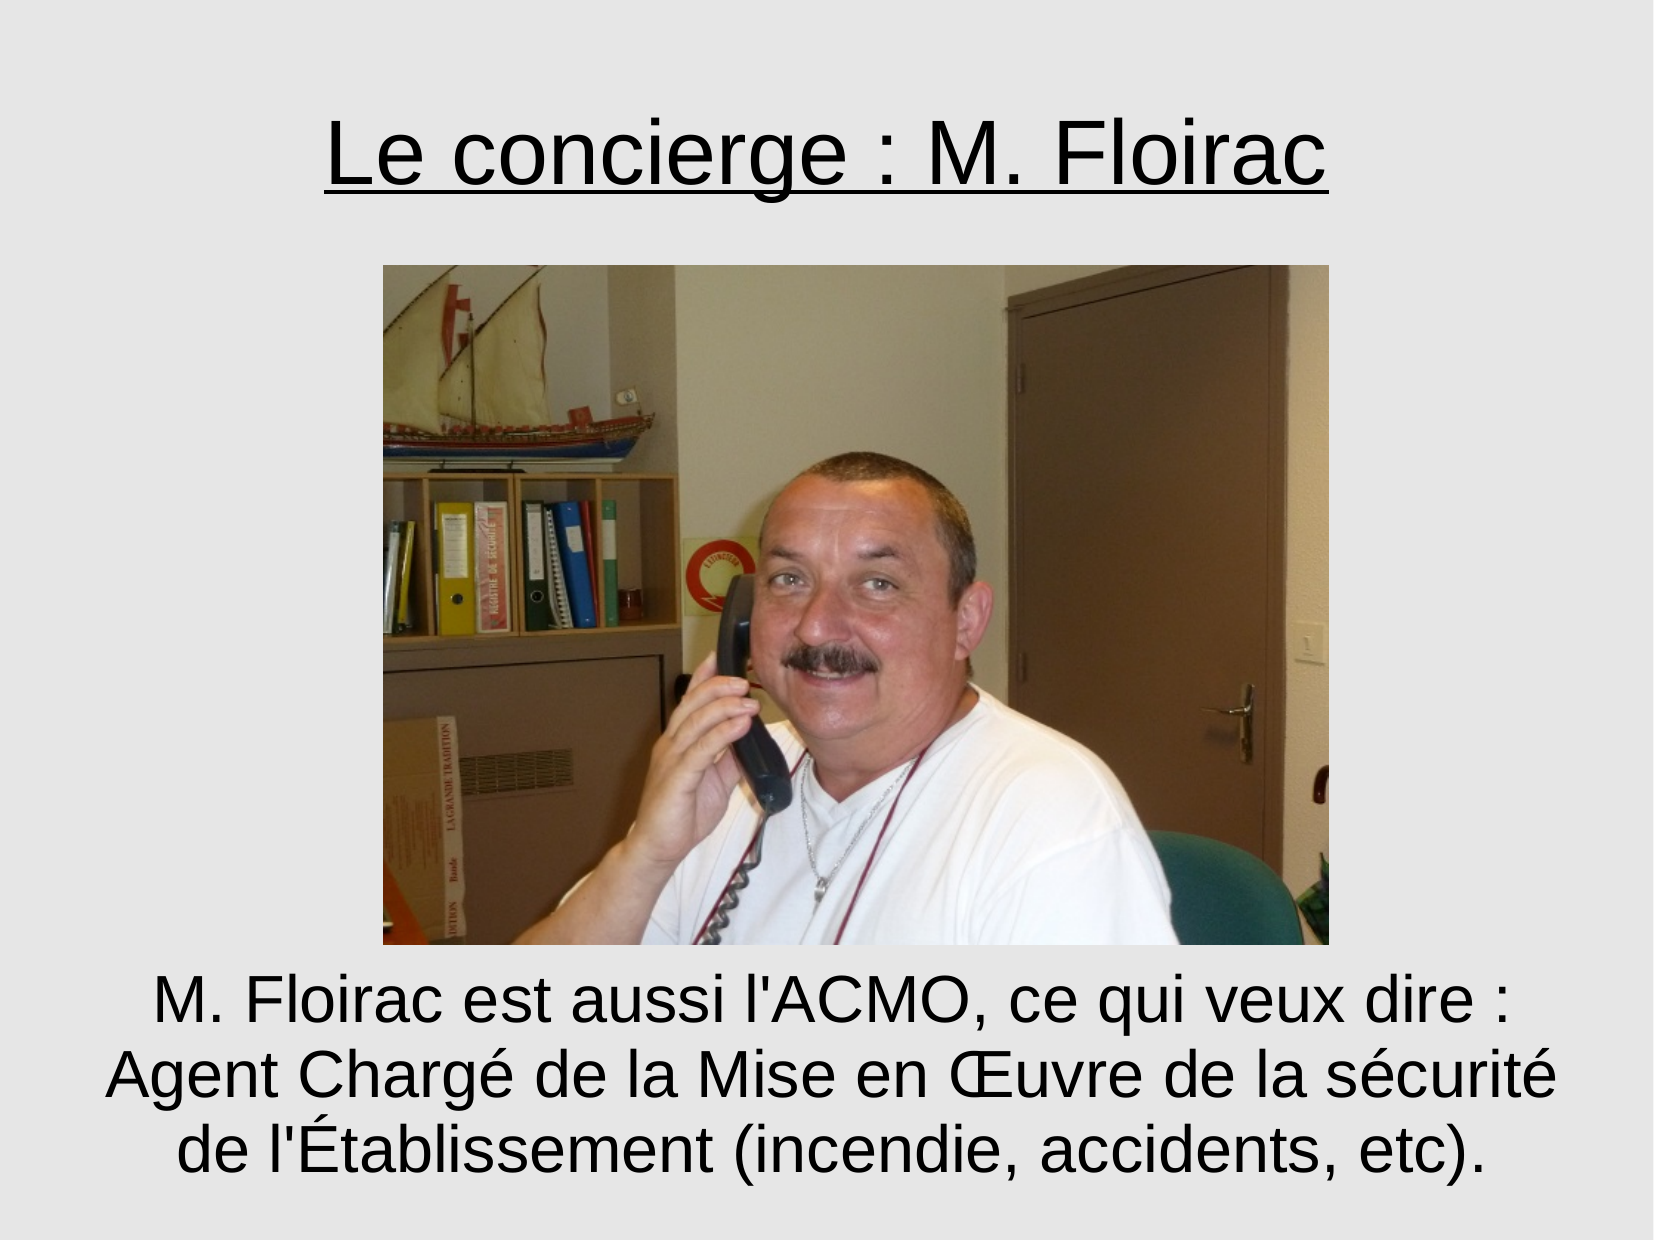

# Le concierge : M. Floirac
M. Floirac est aussi l'ACMO, ce qui veux dire :
Agent Chargé de la Mise en Œuvre de la sécurité de l'Établissement (incendie, accidents, etc).